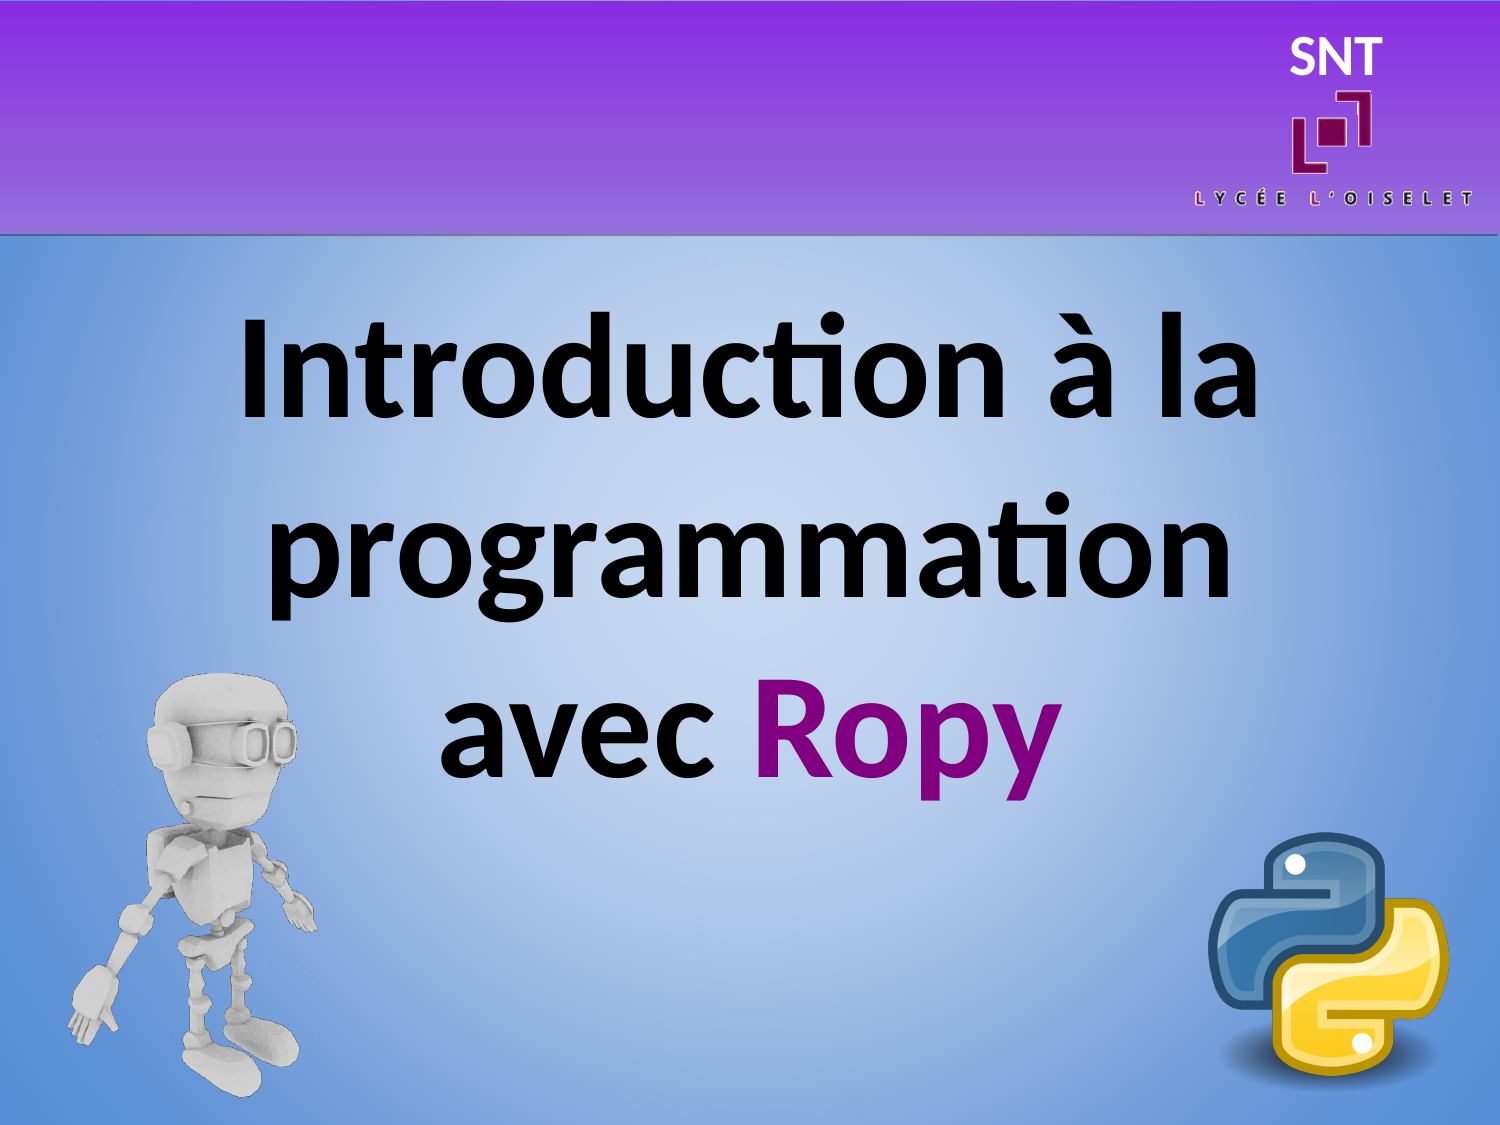

SNT
# Introduction à la programmation
avec Ropy